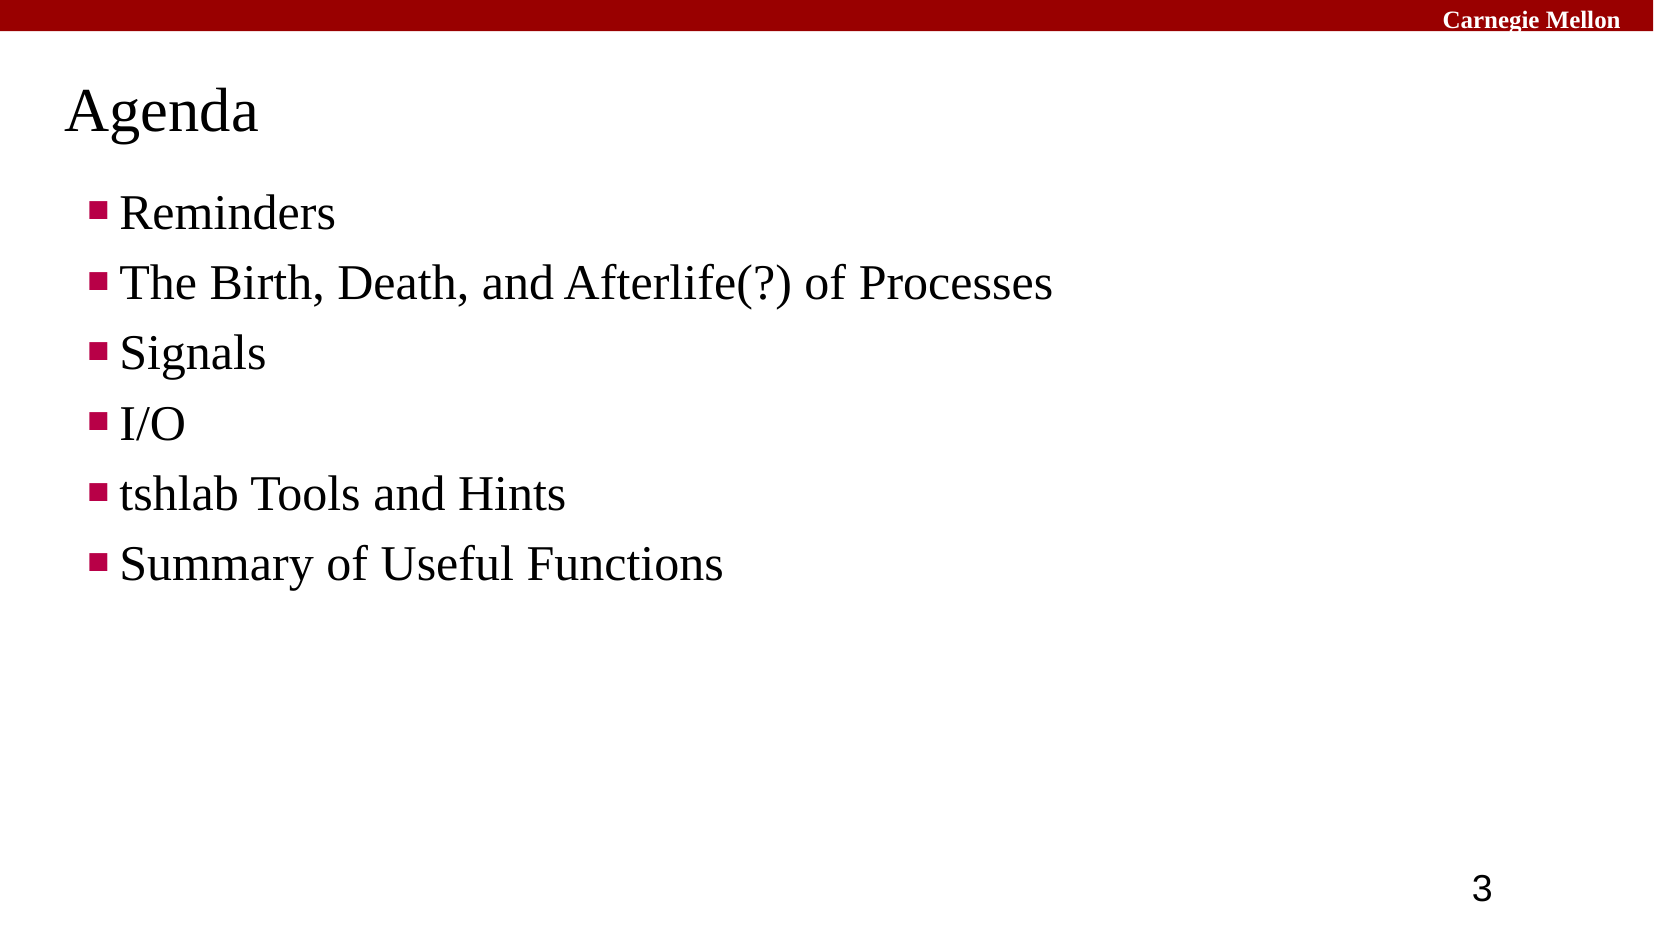

# Agenda
Reminders
The Birth, Death, and Afterlife(?) of Processes
Signals
I/O
tshlab Tools and Hints
Summary of Useful Functions